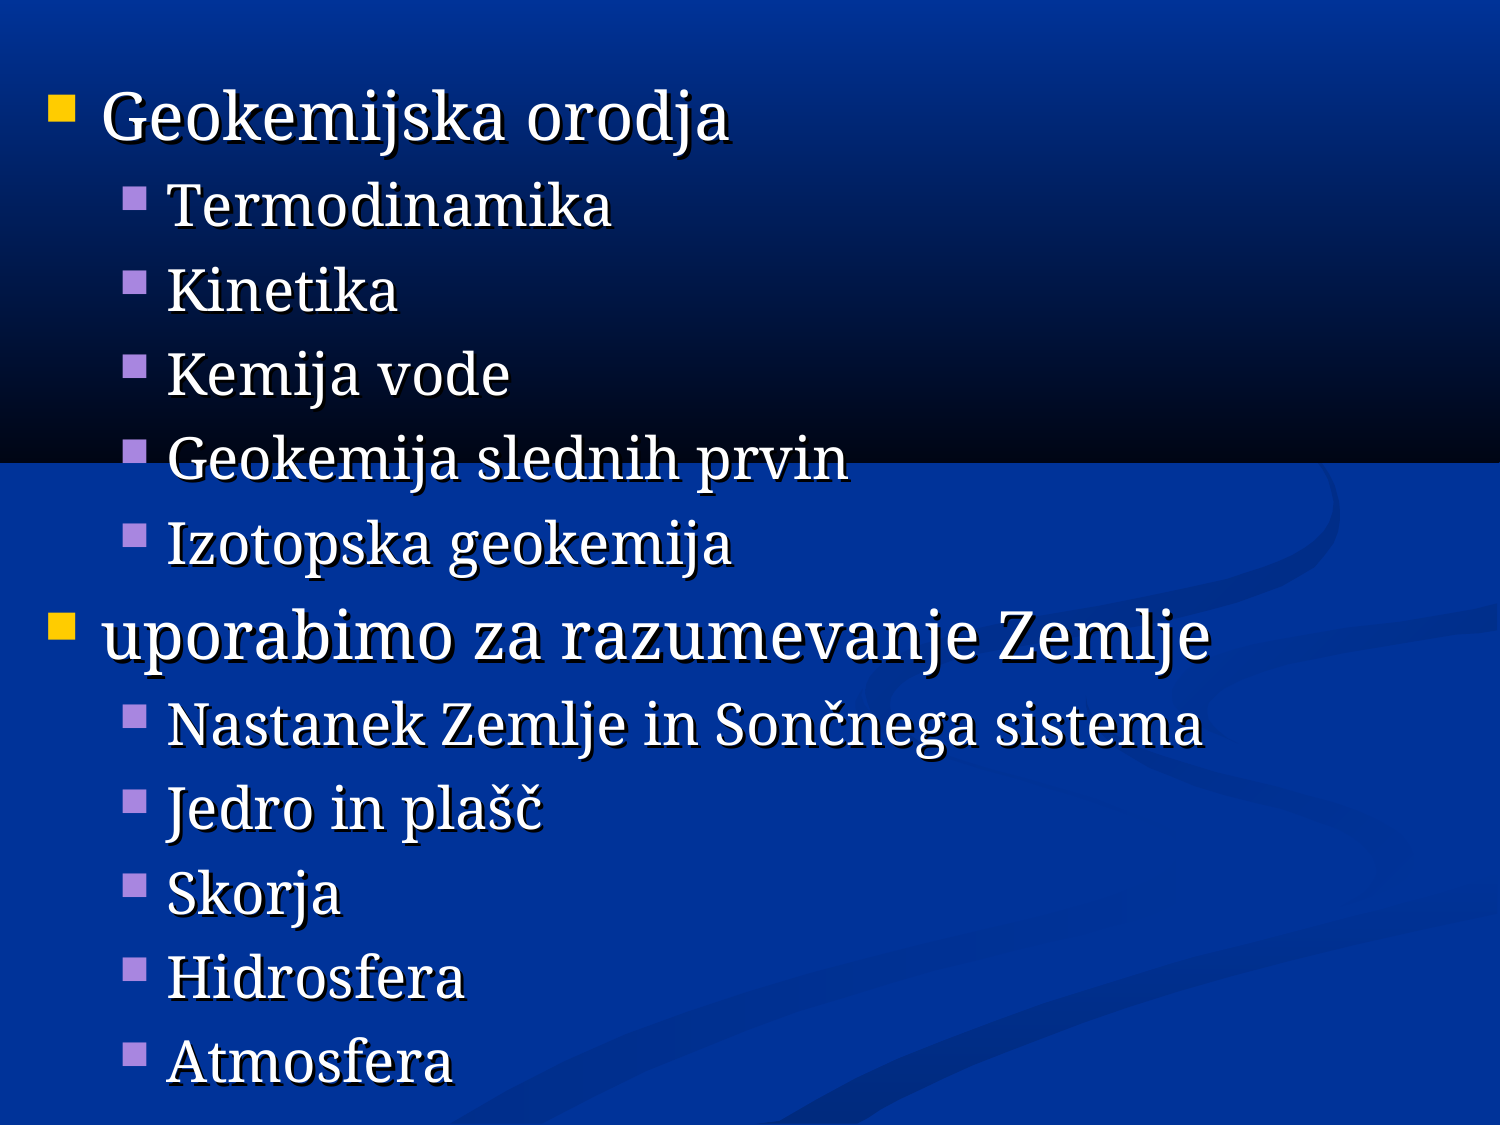

# Geokemijska orodja
Termodinamika
Kinetika
Kemija vode
Geokemija slednih prvin
Izotopska geokemija
uporabimo za razumevanje Zemlje
Nastanek Zemlje in Sončnega sistema
Jedro in plašč
Skorja
Hidrosfera
Atmosfera